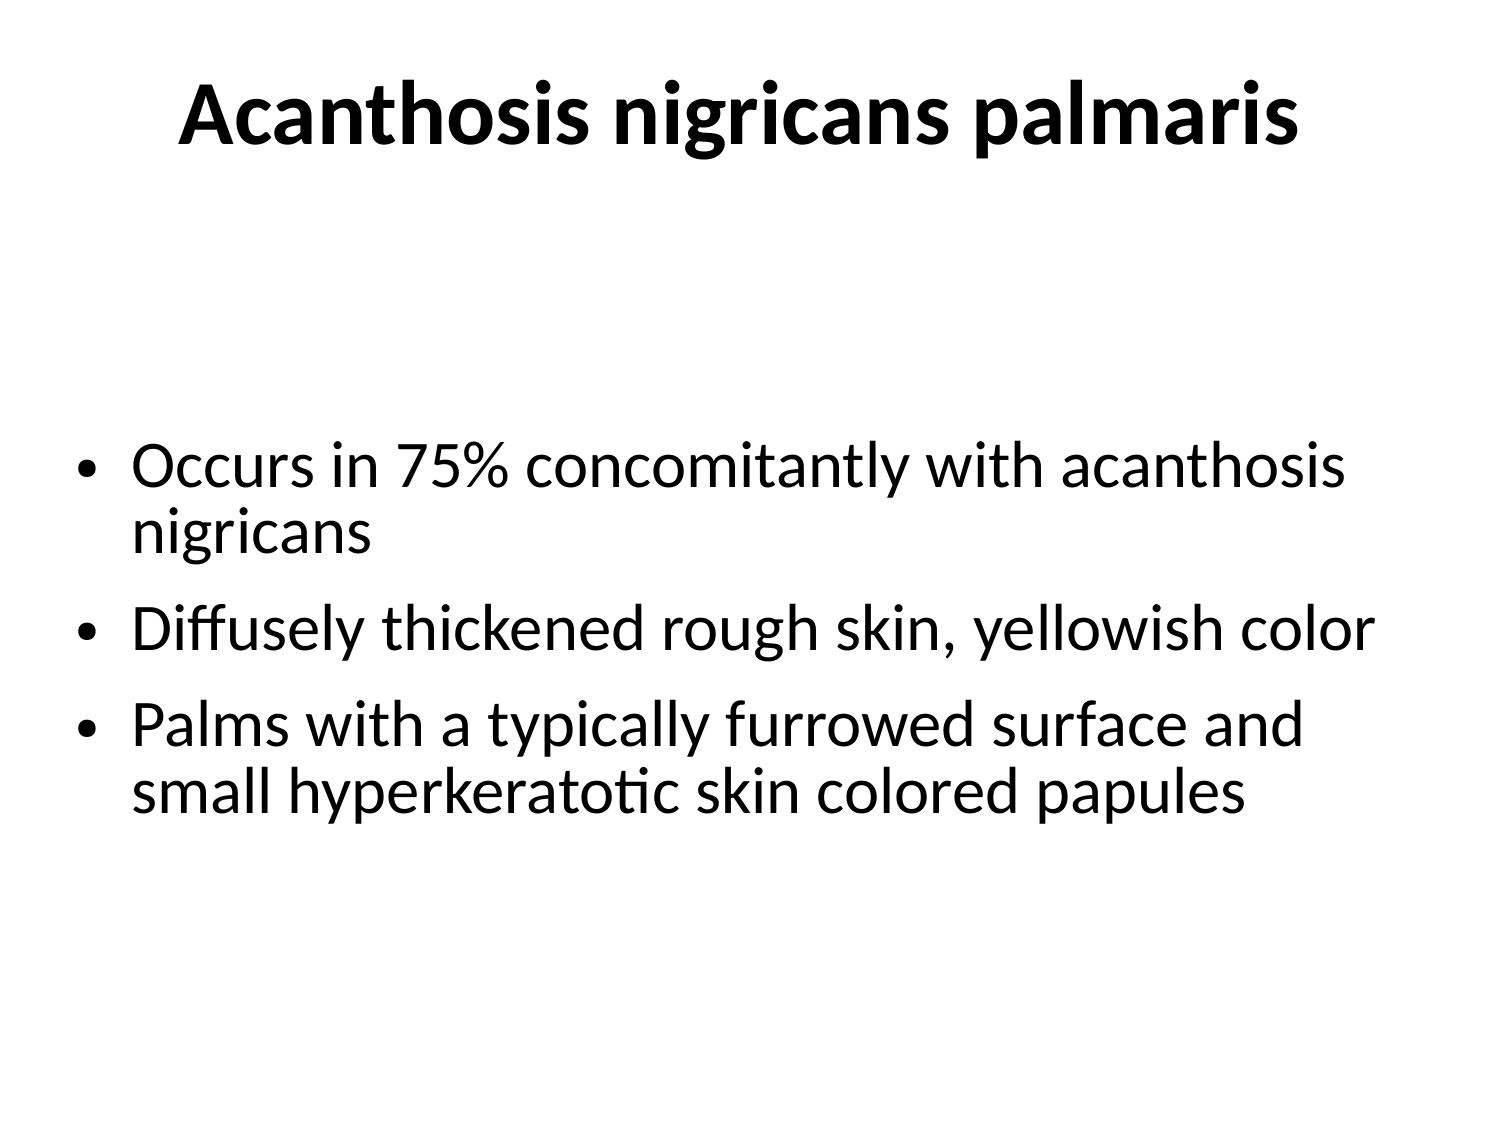

# Acanthosis nigricans palmaris
Occurs in 75% concomitantly with acanthosis nigricans
Diffusely thickened rough skin, yellowish color
Palms with a typically furrowed surface and small hyperkeratotic skin colored papules